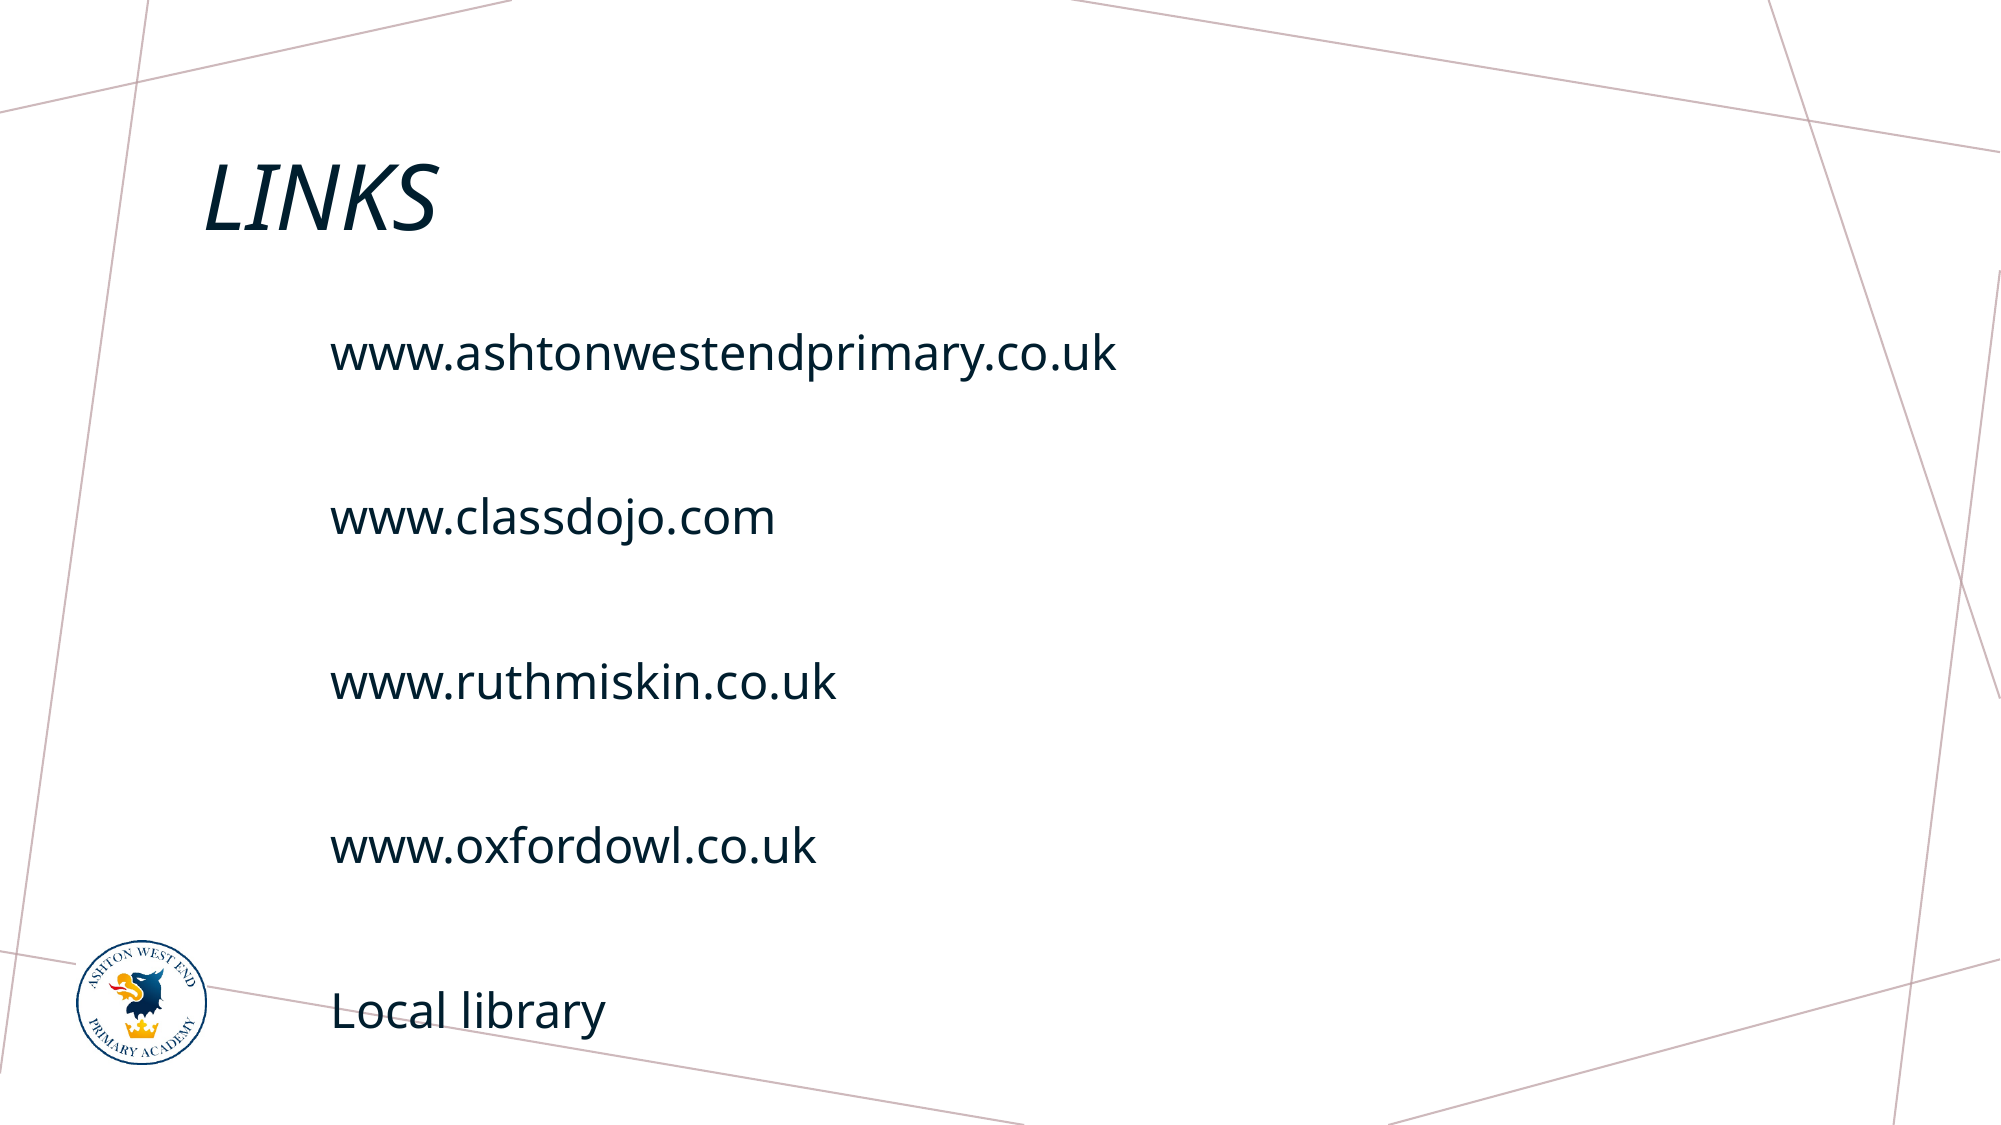

# Links
www.ashtonwestendprimary.co.uk
www.classdojo.com
www.ruthmiskin.co.uk
www.oxfordowl.co.uk
Local library